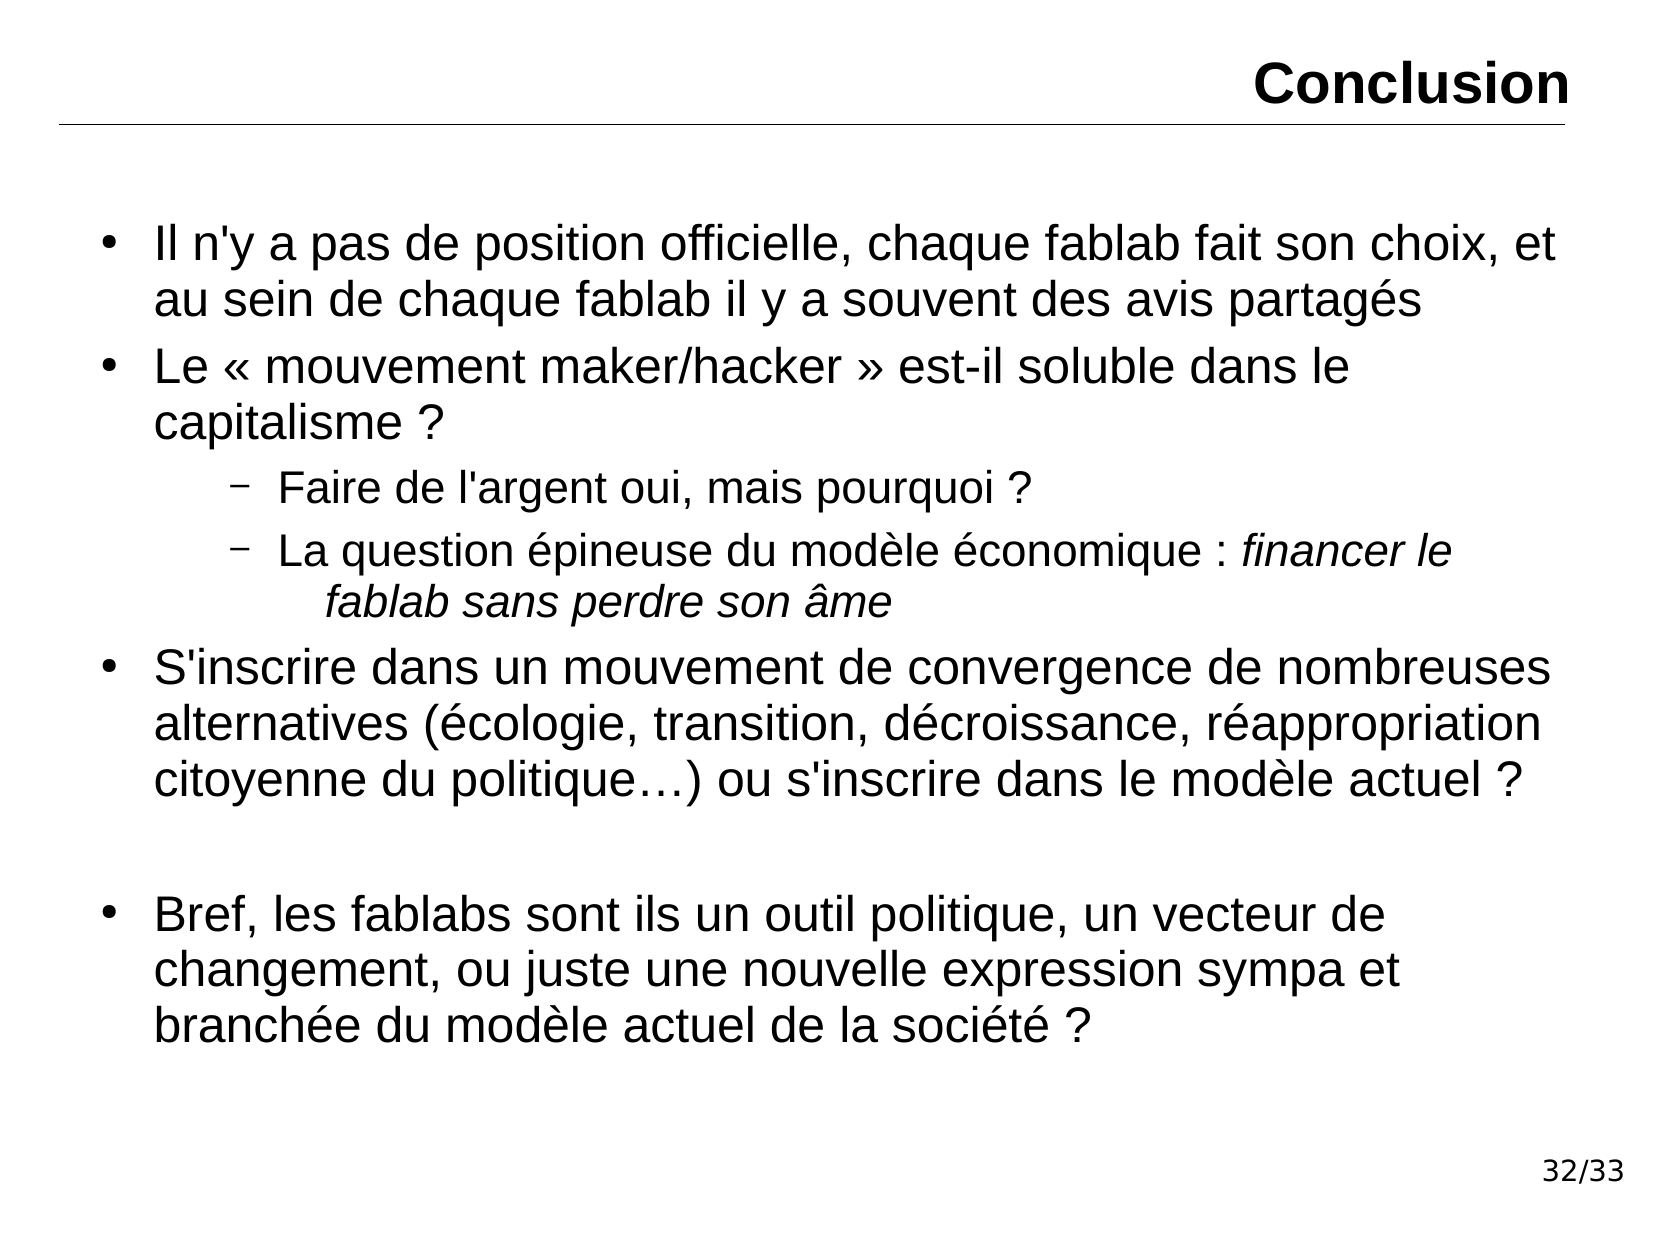

# Conclusion
Il n'y a pas de position officielle, chaque fablab fait son choix, et au sein de chaque fablab il y a souvent des avis partagés
Le « mouvement maker/hacker » est-il soluble dans le capitalisme ?
Faire de l'argent oui, mais pourquoi ?
La question épineuse du modèle économique : financer le fablab sans perdre son âme
S'inscrire dans un mouvement de convergence de nombreuses alternatives (écologie, transition, décroissance, réappropriation citoyenne du politique…) ou s'inscrire dans le modèle actuel ?
Bref, les fablabs sont ils un outil politique, un vecteur de changement, ou juste une nouvelle expression sympa et branchée du modèle actuel de la société ?
32